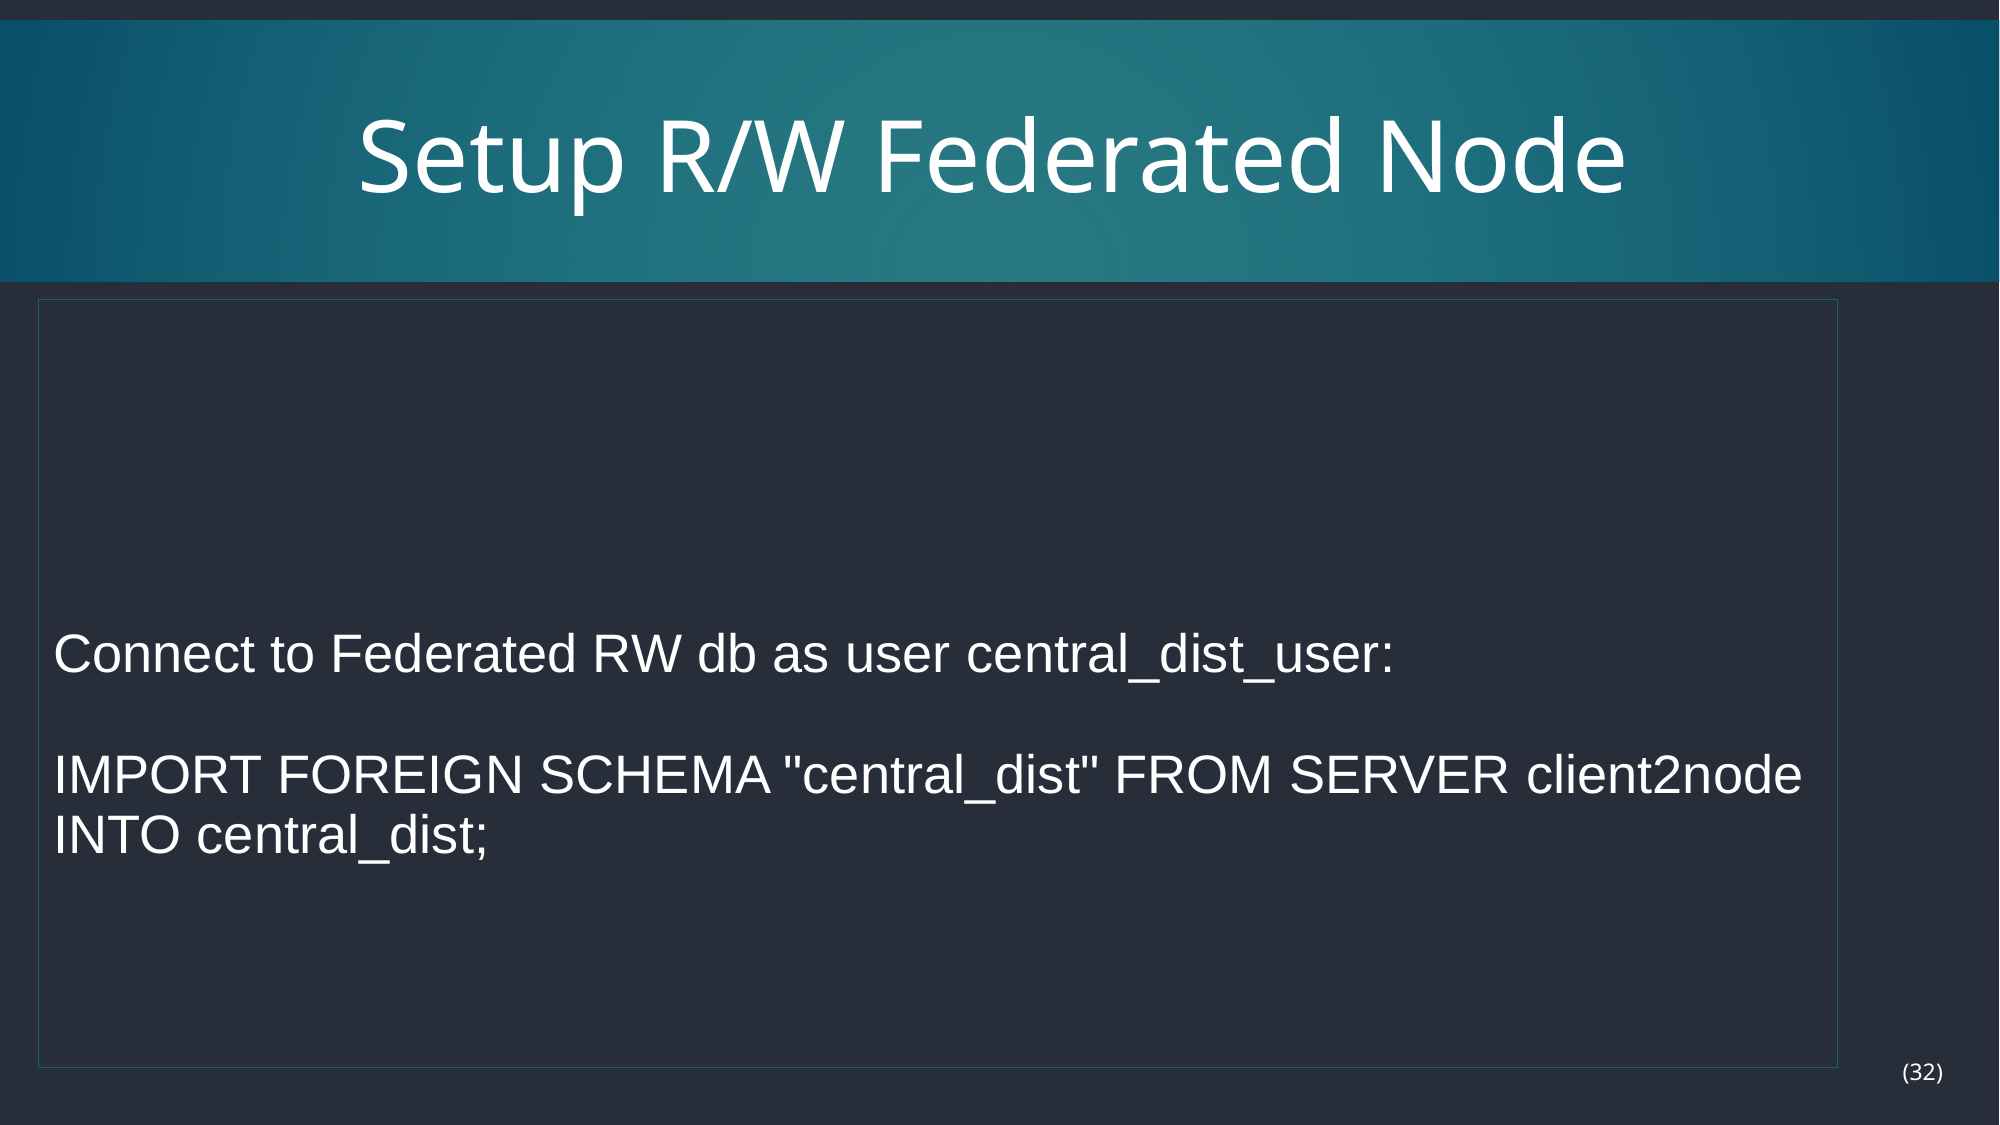

Setup R/W Federated Node
Connect to Federated RW db as user central_dist_user:
IMPORT FOREIGN SCHEMA "central_dist" FROM SERVER client2node INTO central_dist;